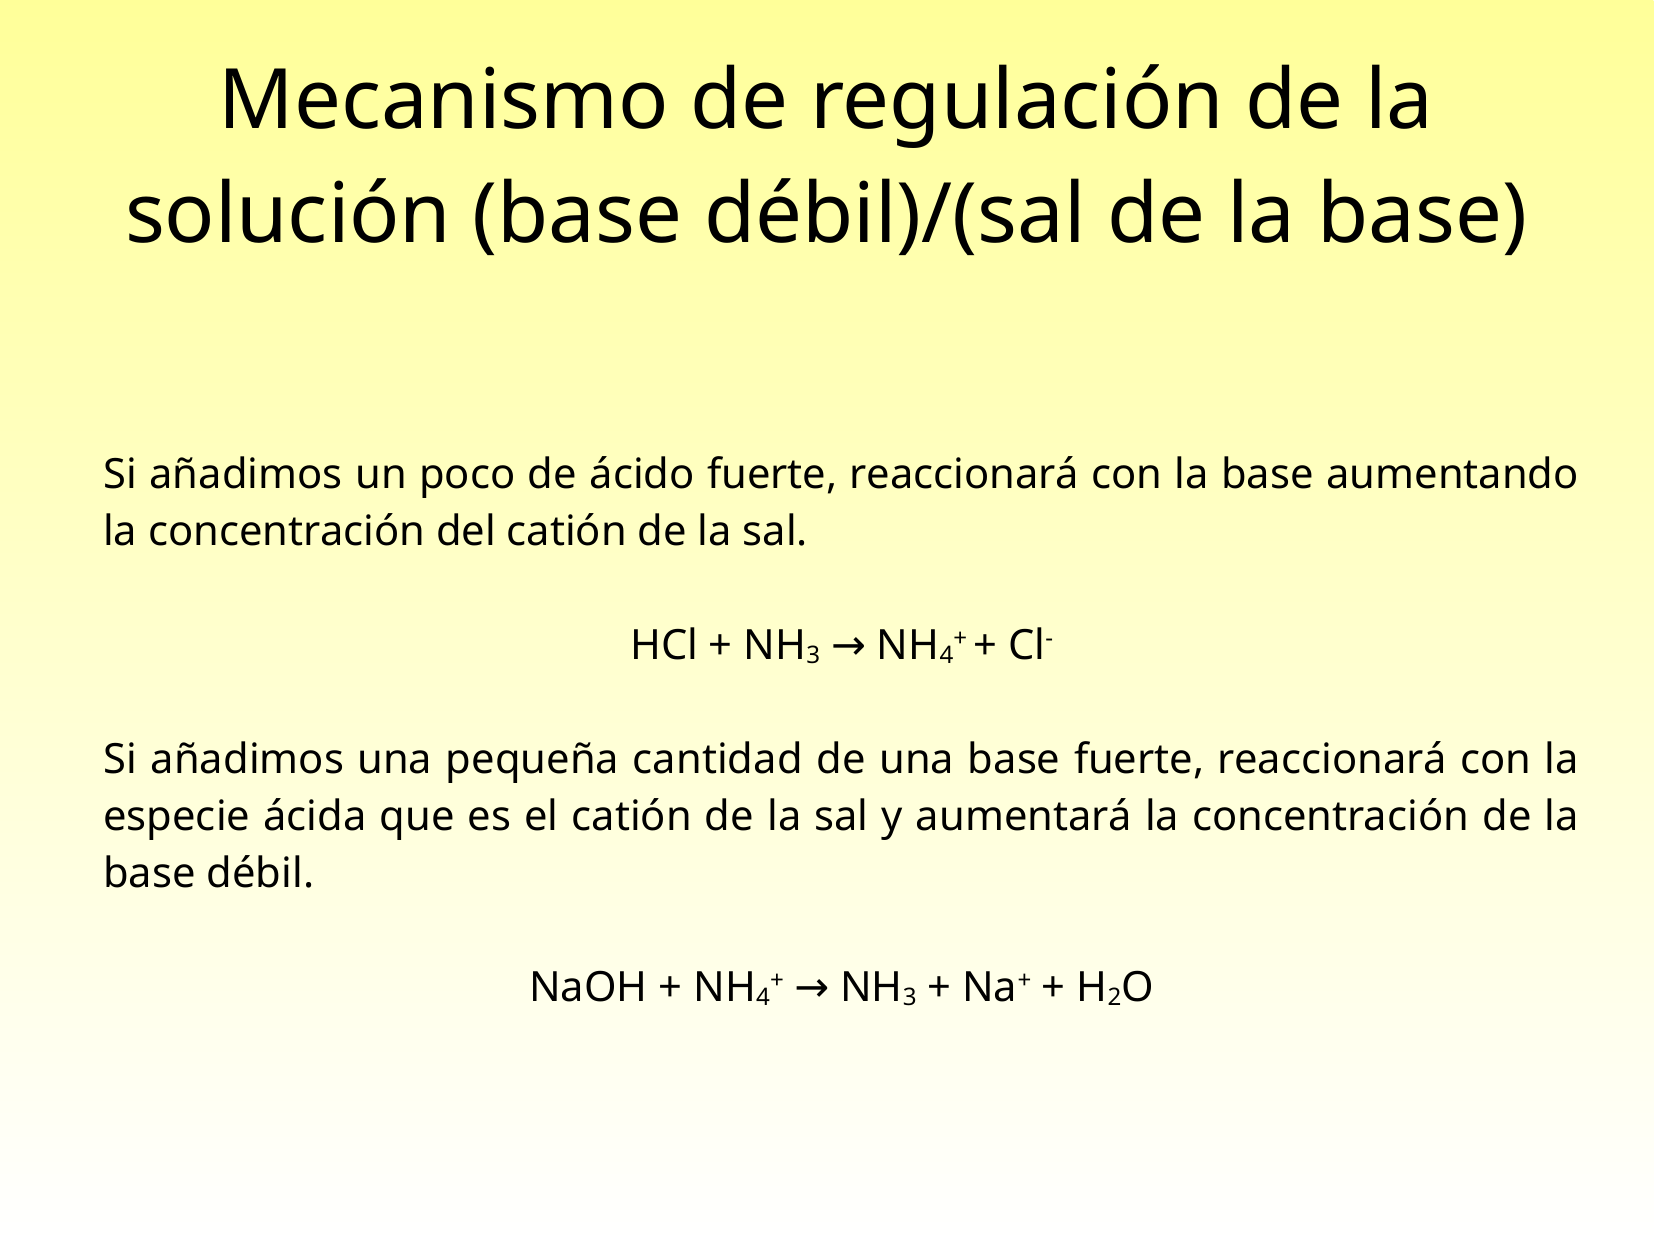

# Mecanismo de regulación de la solución (base débil)/(sal de la base)
Si añadimos un poco de ácido fuerte, reaccionará con la base aumentando la concentración del catión de la sal.
HCl + NH3 → NH4+ + Cl-
Si añadimos una pequeña cantidad de una base fuerte, reaccionará con la especie ácida que es el catión de la sal y aumentará la concentración de la base débil.
NaOH + NH4+ → NH3 + Na+ + H2O